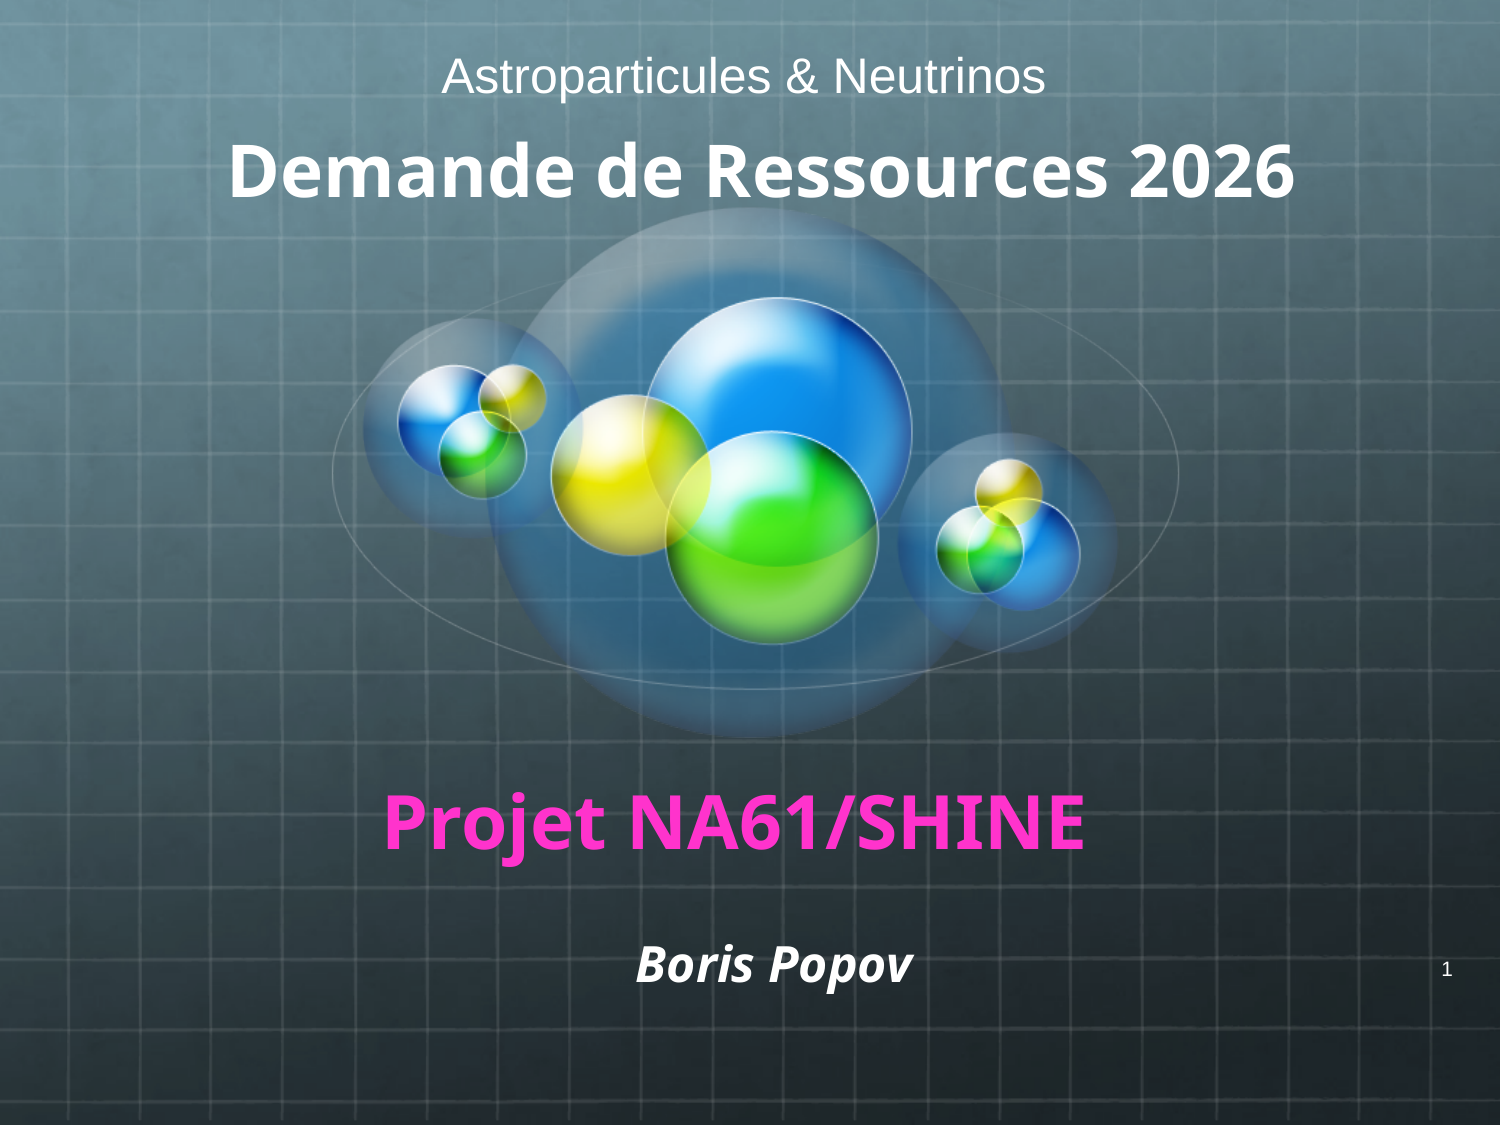

Demande de Ressources 2026
Projet NA61/SHINE
Boris Popov